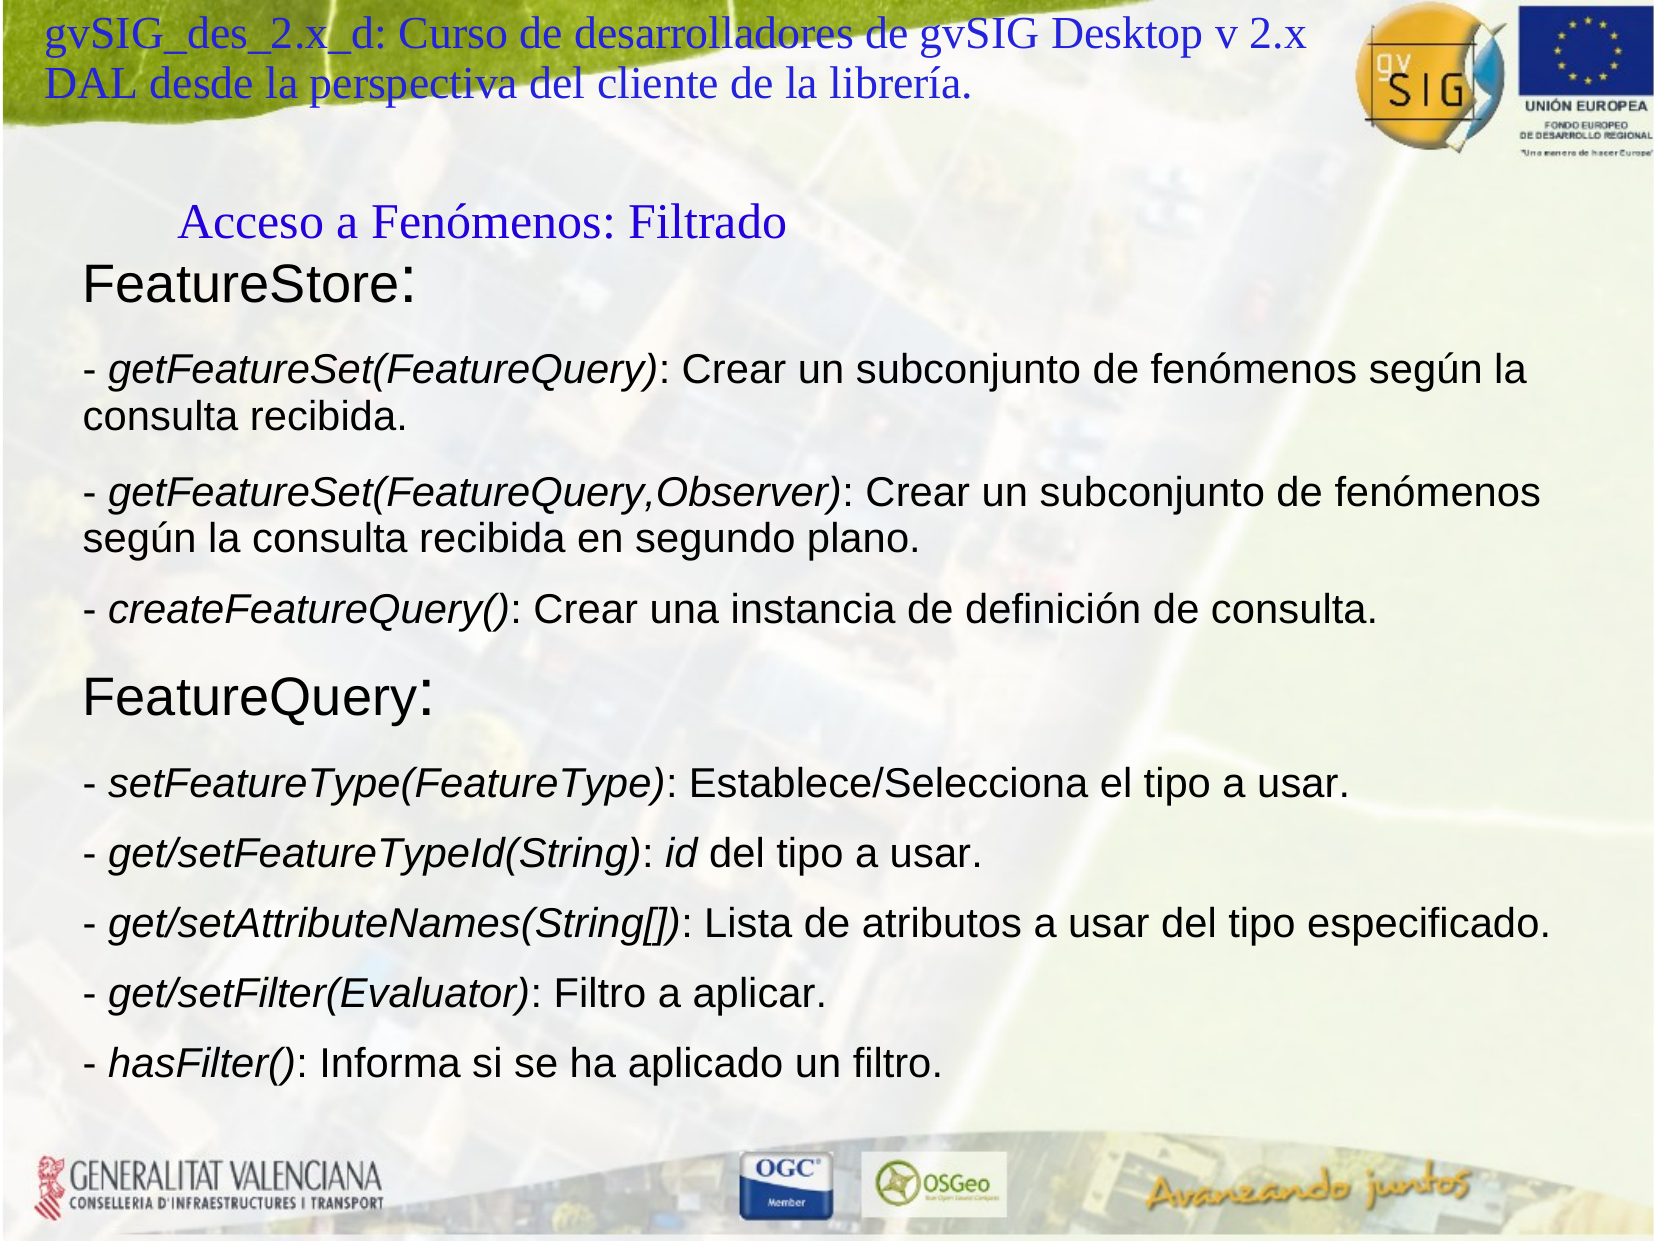

# Acceso a Fenómenos: Filtrado
FeatureStore:
- getFeatureSet(FeatureQuery): Crear un subconjunto de fenómenos según la consulta recibida.
- getFeatureSet(FeatureQuery,Observer): Crear un subconjunto de fenómenos según la consulta recibida en segundo plano.
- createFeatureQuery(): Crear una instancia de definición de consulta.
FeatureQuery:
- setFeatureType(FeatureType): Establece/Selecciona el tipo a usar.
- get/setFeatureTypeId(String): id del tipo a usar.
- get/setAttributeNames(String[]): Lista de atributos a usar del tipo especificado.
- get/setFilter(Evaluator): Filtro a aplicar.
- hasFilter(): Informa si se ha aplicado un filtro.